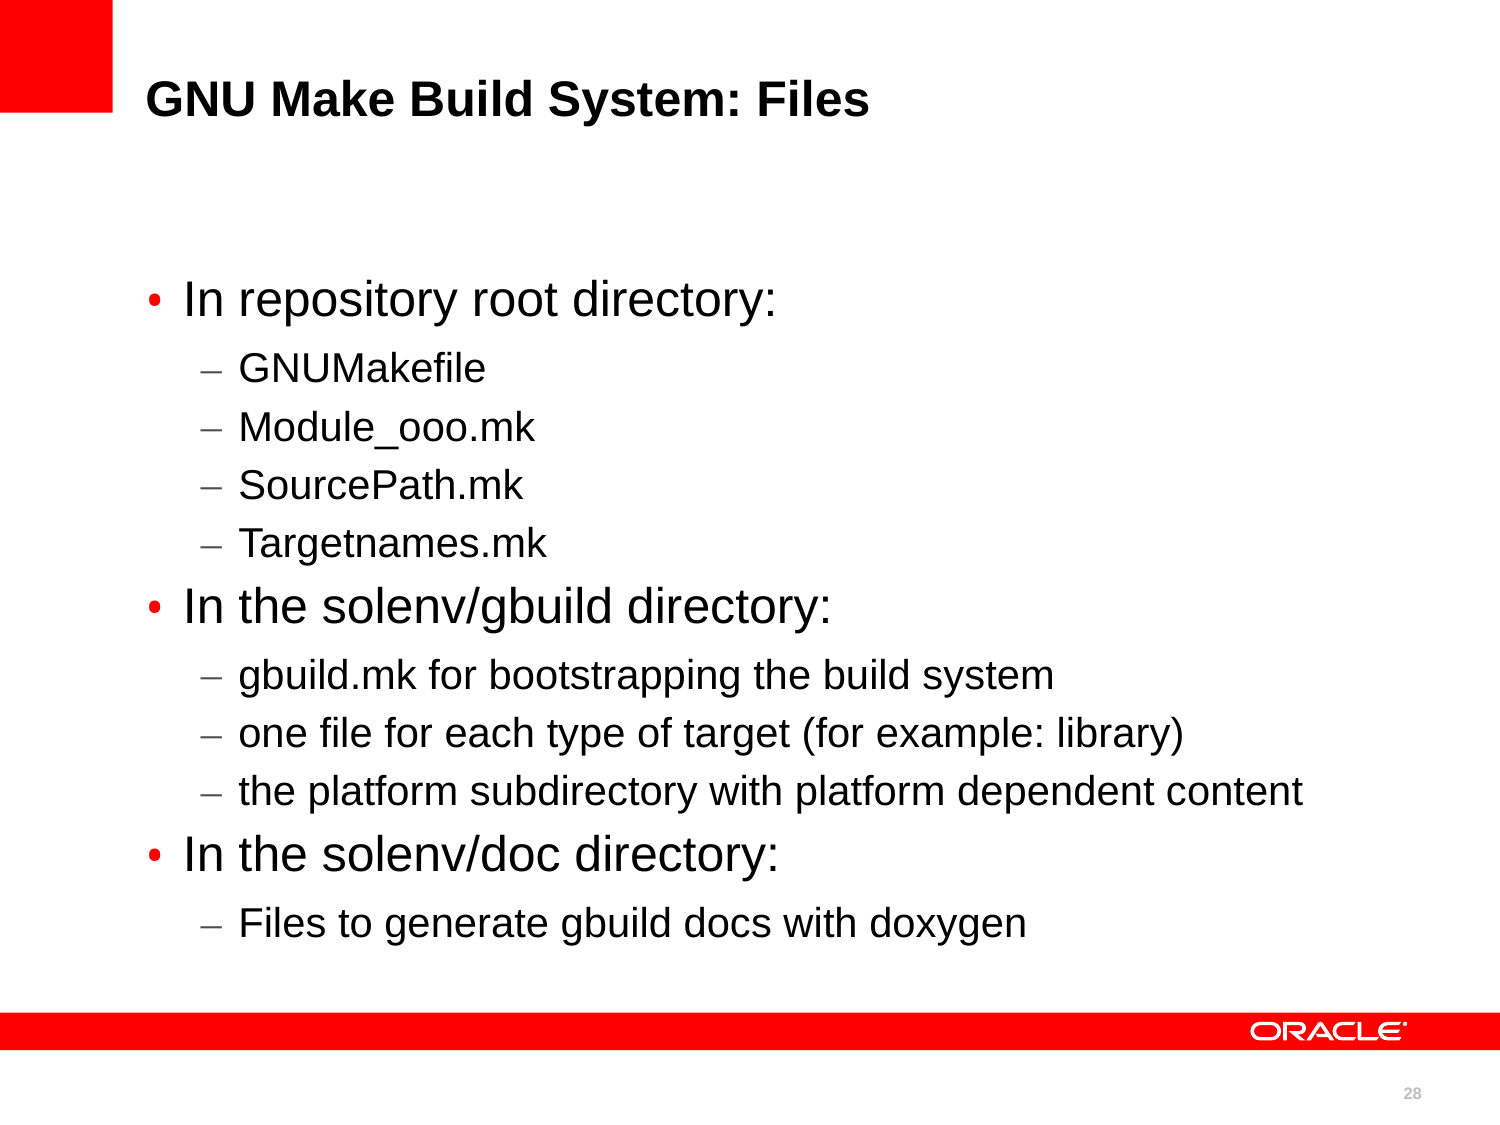

# GNU Make Build System: Files
In repository root directory:
GNUMakefile
Module_ooo.mk
SourcePath.mk
Targetnames.mk
In the solenv/gbuild directory:
gbuild.mk for bootstrapping the build system
one file for each type of target (for example: library)
the platform subdirectory with platform dependent content
In the solenv/doc directory:
Files to generate gbuild docs with doxygen